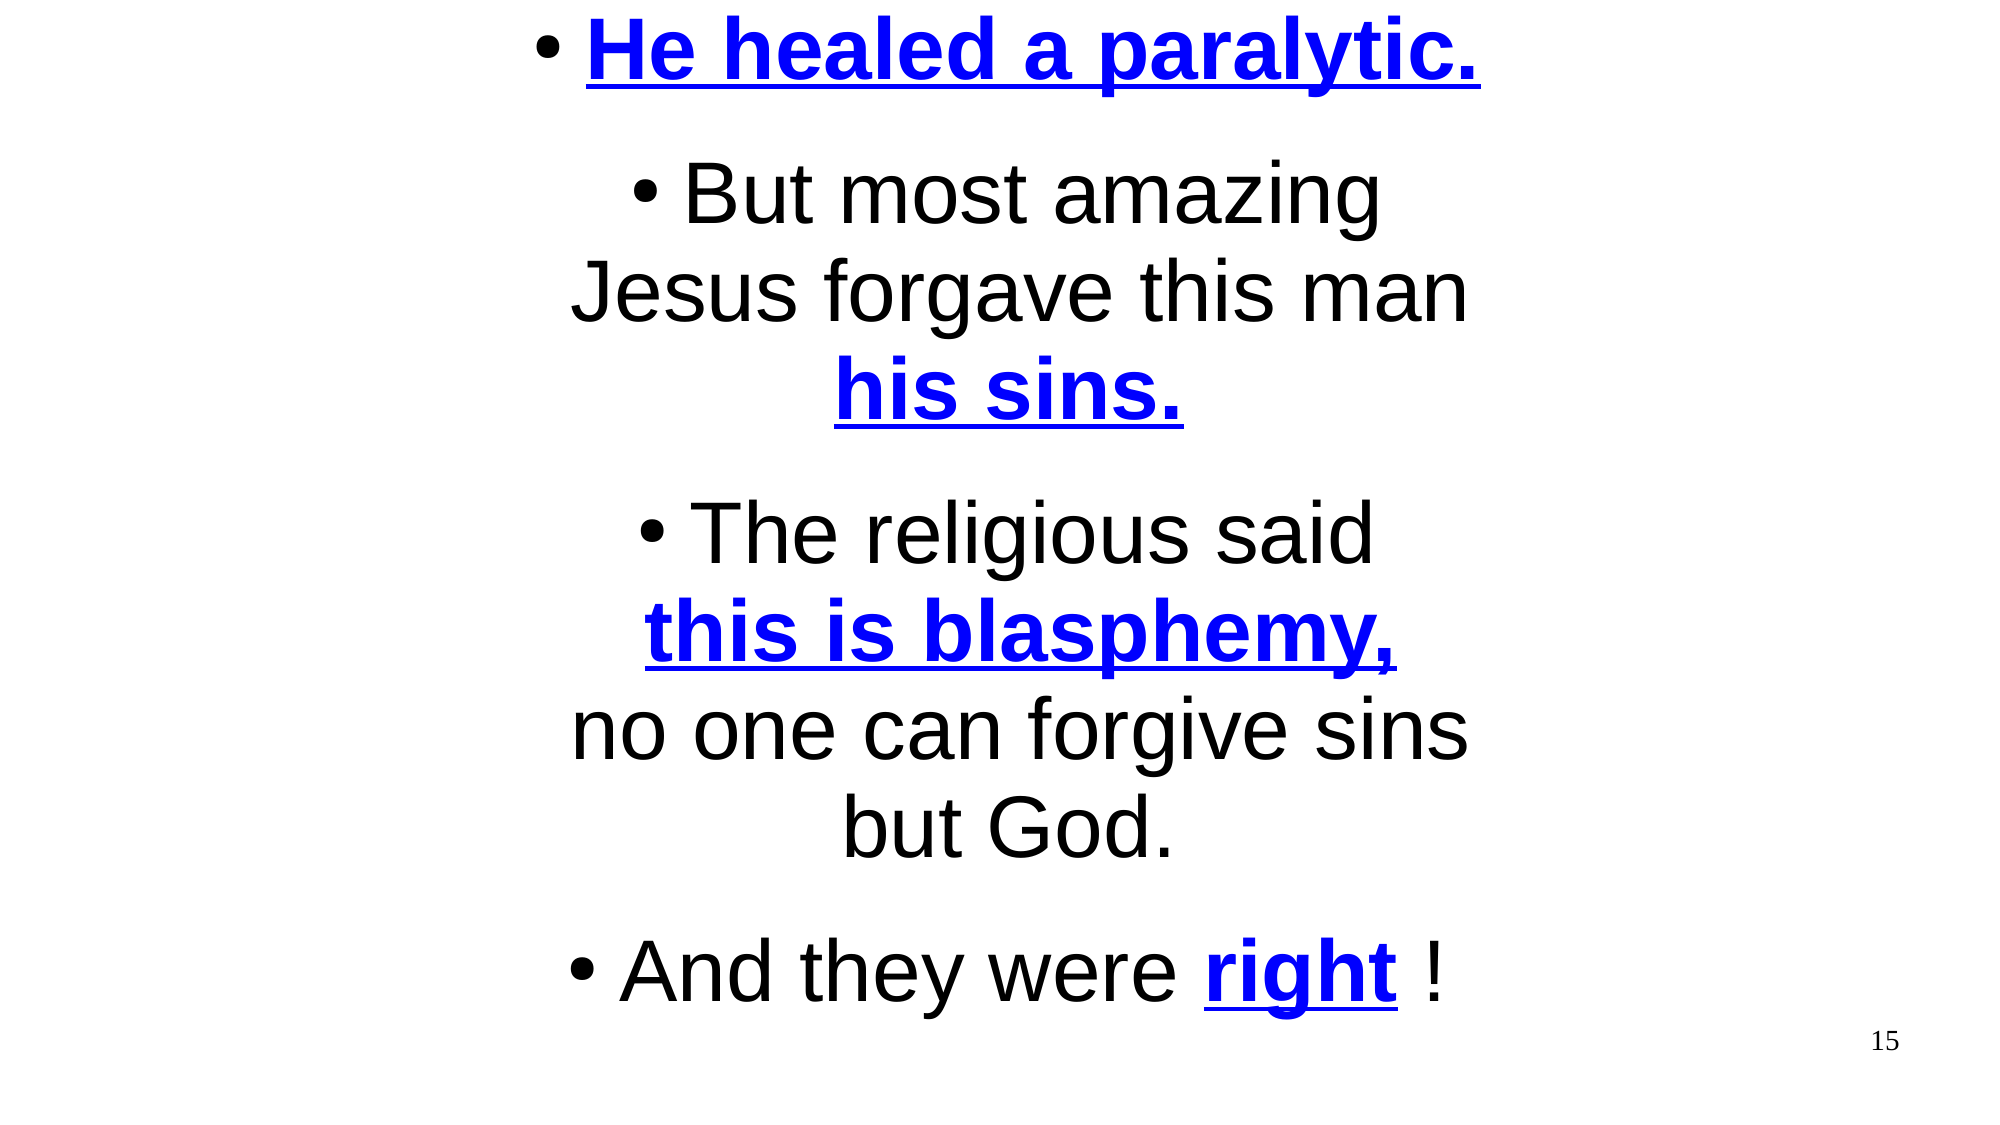

# He healed a paralytic.
But most amazing
Jesus forgave this man
his sins.
The religious said
this is blasphemy,
no one can forgive sins
but God.
And they were right !
15